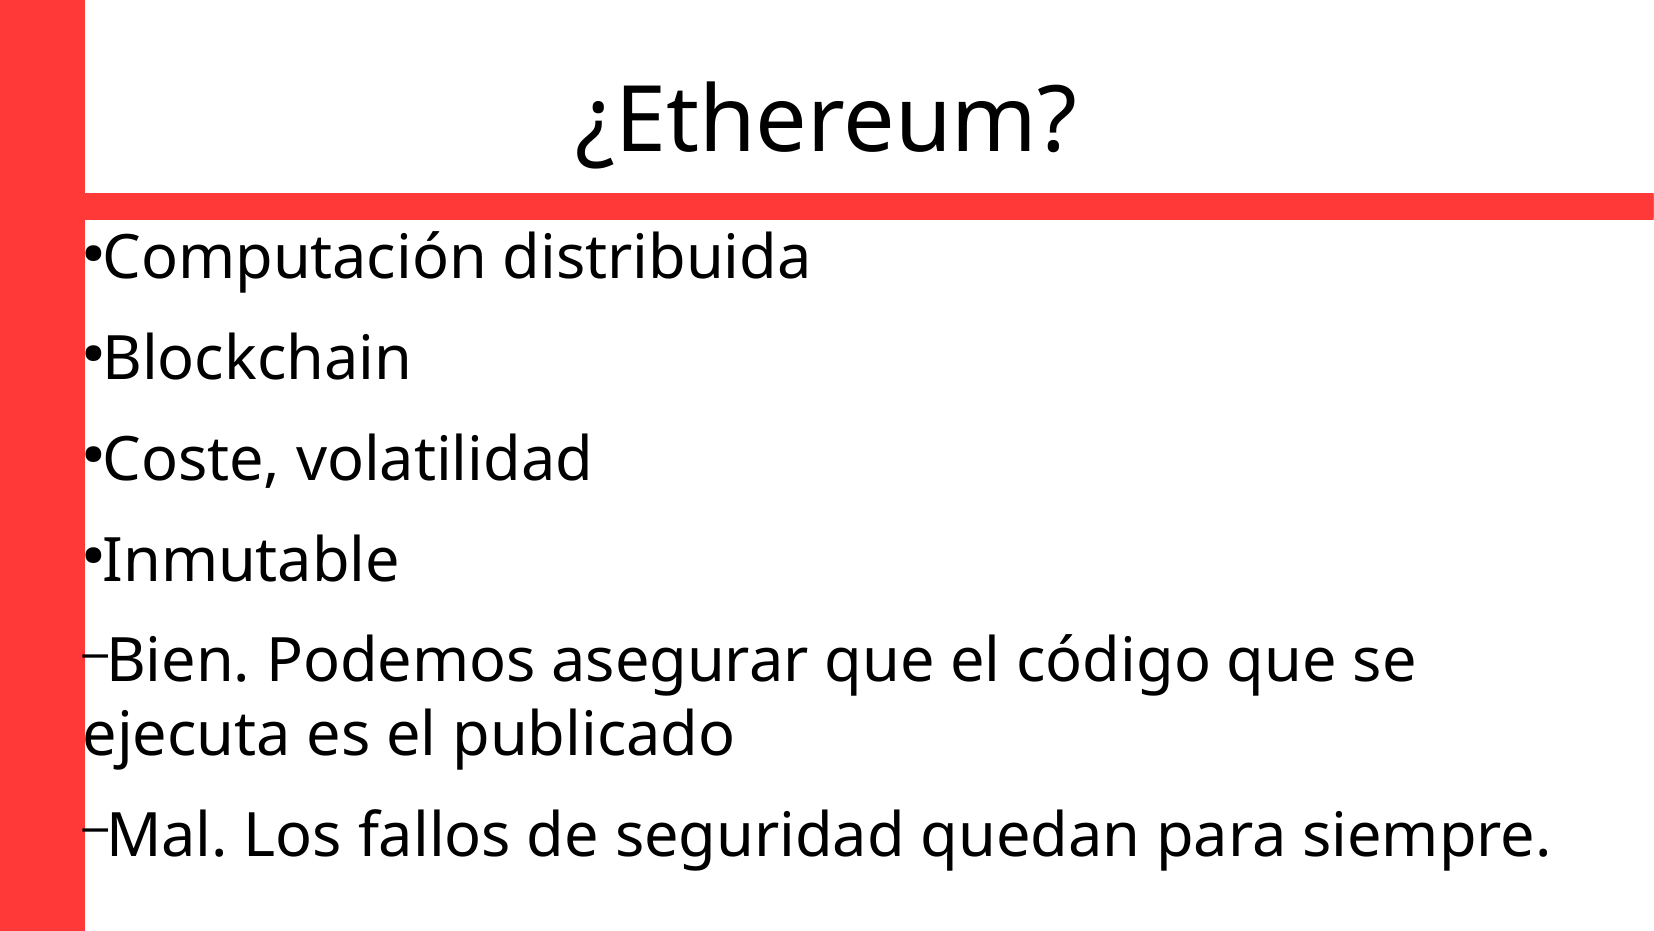

# ¿Ethereum?
Computación distribuida
Blockchain
Coste, volatilidad
Inmutable
Bien. Podemos asegurar que el código que se ejecuta es el publicado
Mal. Los fallos de seguridad quedan para siempre.